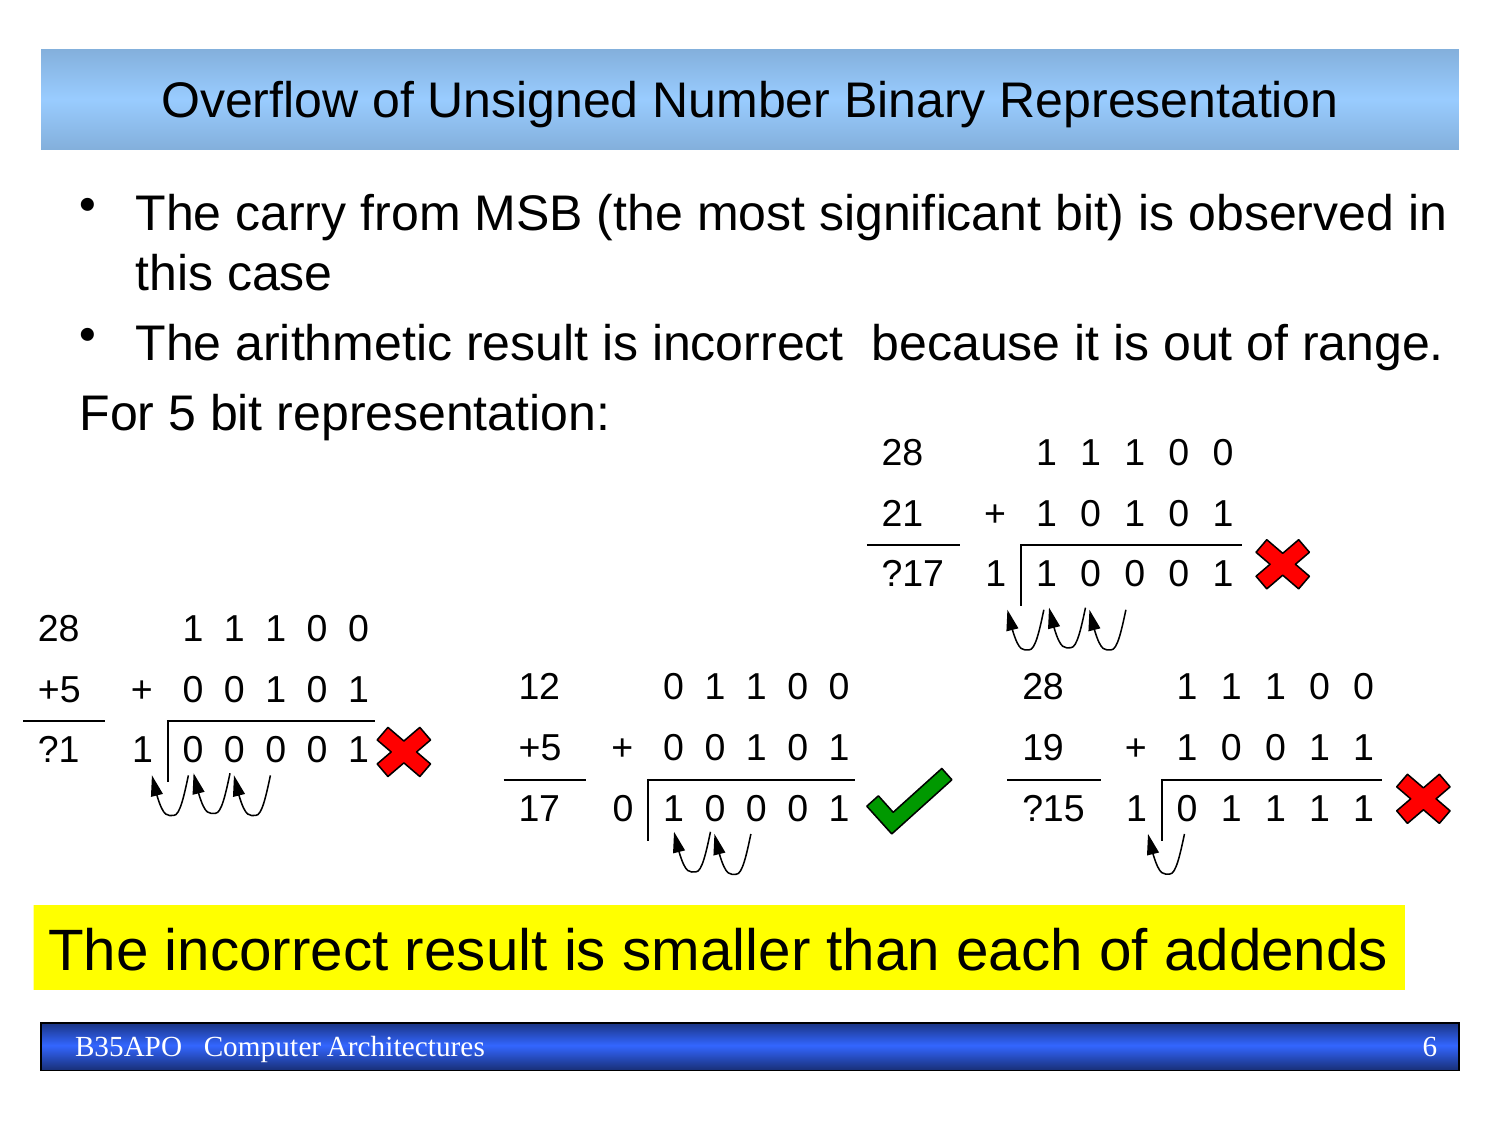

# Overflow of Unsigned Number Binary Representation
The carry from MSB (the most significant bit) is observed in this case
The arithmetic result is incorrect because it is out of range.
For 5 bit representation:
| 28 | | 1 | 1 | 1 | 0 | 0 |
| --- | --- | --- | --- | --- | --- | --- |
| 21 | + | 1 | 0 | 1 | 0 | 1 |
| ?17 | 1 | 1 | 0 | 0 | 0 | 1 |
| 28 | | 1 | 1 | 1 | 0 | 0 |
| --- | --- | --- | --- | --- | --- | --- |
| +5 | + | 0 | 0 | 1 | 0 | 1 |
| ?1 | 1 | 0 | 0 | 0 | 0 | 1 |
| 12 | | 0 | 1 | 1 | 0 | 0 |
| --- | --- | --- | --- | --- | --- | --- |
| +5 | + | 0 | 0 | 1 | 0 | 1 |
| 17 | 0 | 1 | 0 | 0 | 0 | 1 |
| 28 | | 1 | 1 | 1 | 0 | 0 |
| --- | --- | --- | --- | --- | --- | --- |
| 19 | + | 1 | 0 | 0 | 1 | 1 |
| ?15 | 1 | 0 | 1 | 1 | 1 | 1 |
The incorrect result is smaller than each of addends
B35APO Computer Architectures
6